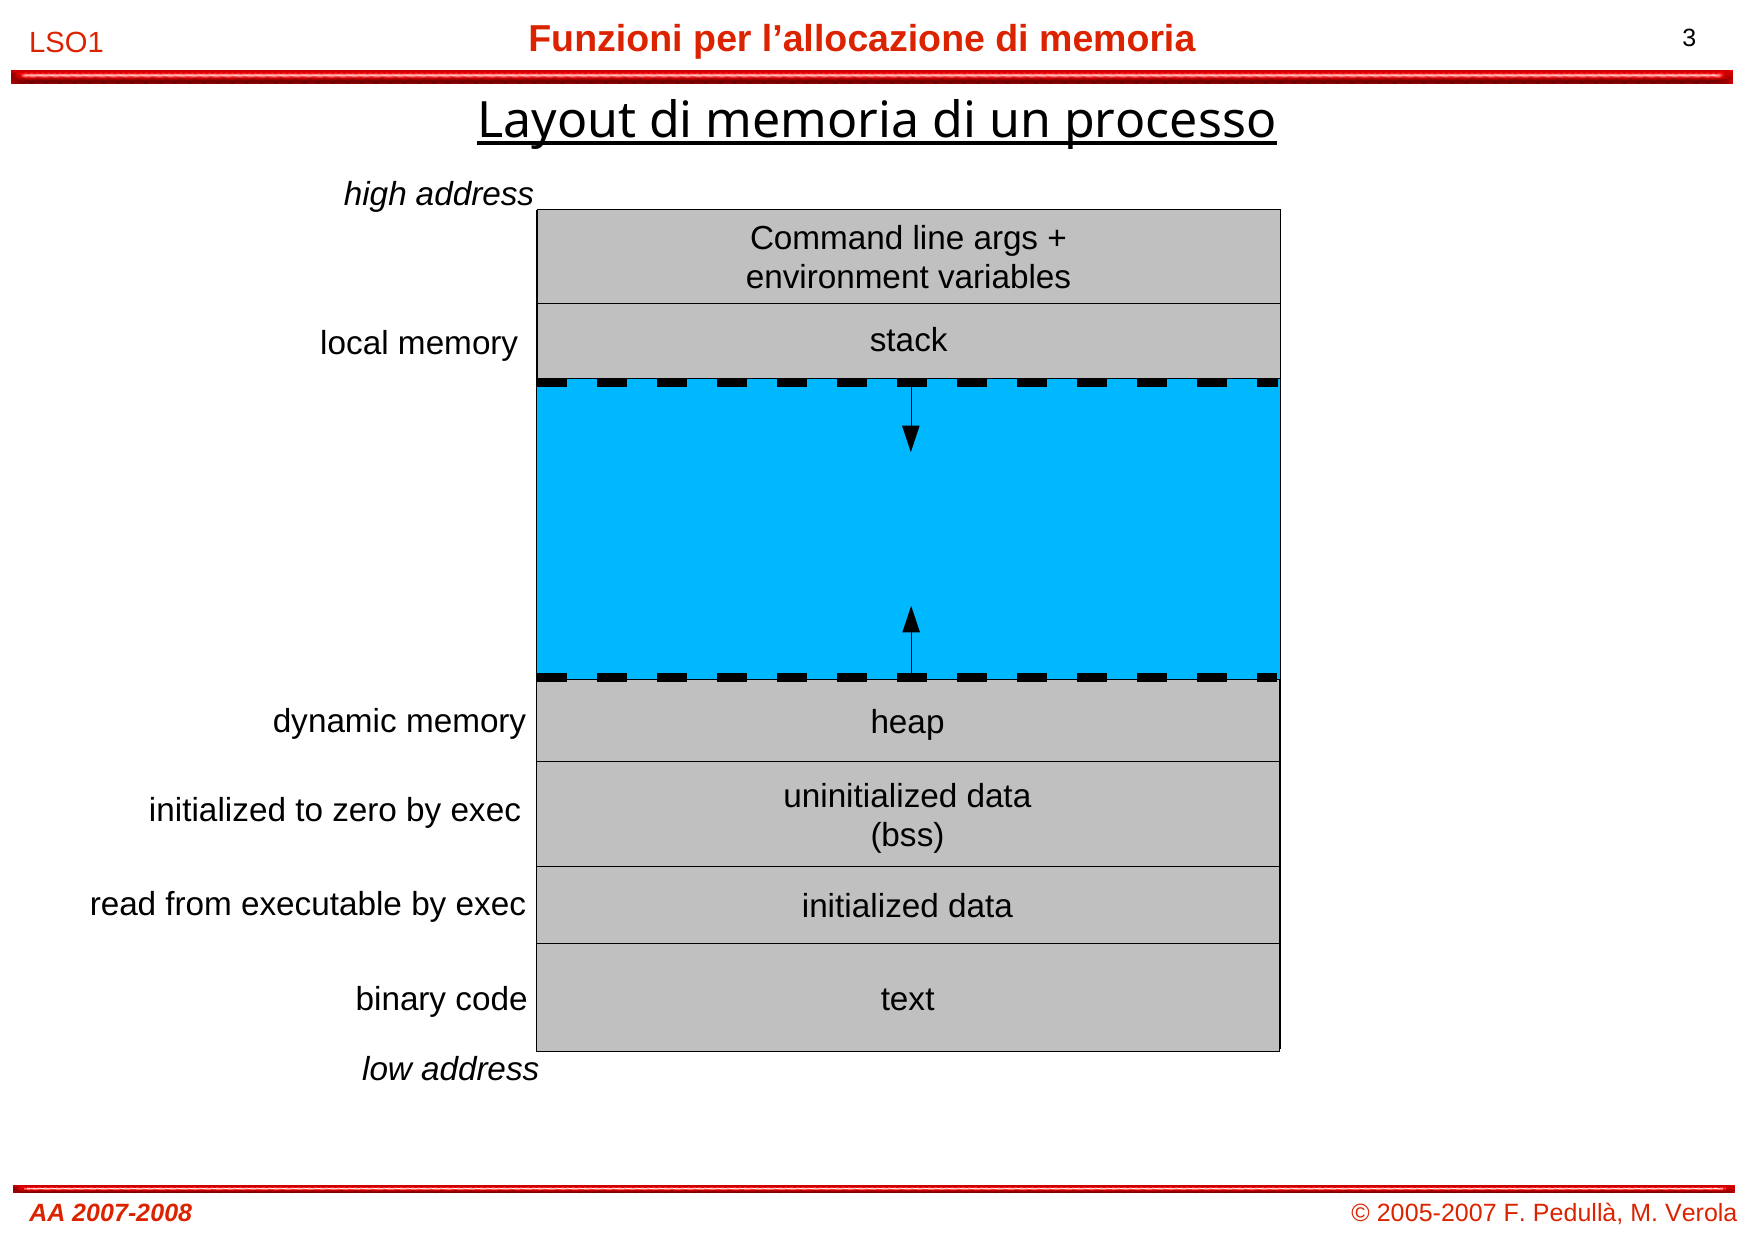

# Layout di memoria di un processo
high address
Command line args +
environment variables
stack
local memory
heap
uninitialized data
(bss)
initialized data
text
dynamic memory
initialized to zero by exec
read from executable by exec
binary code
low address